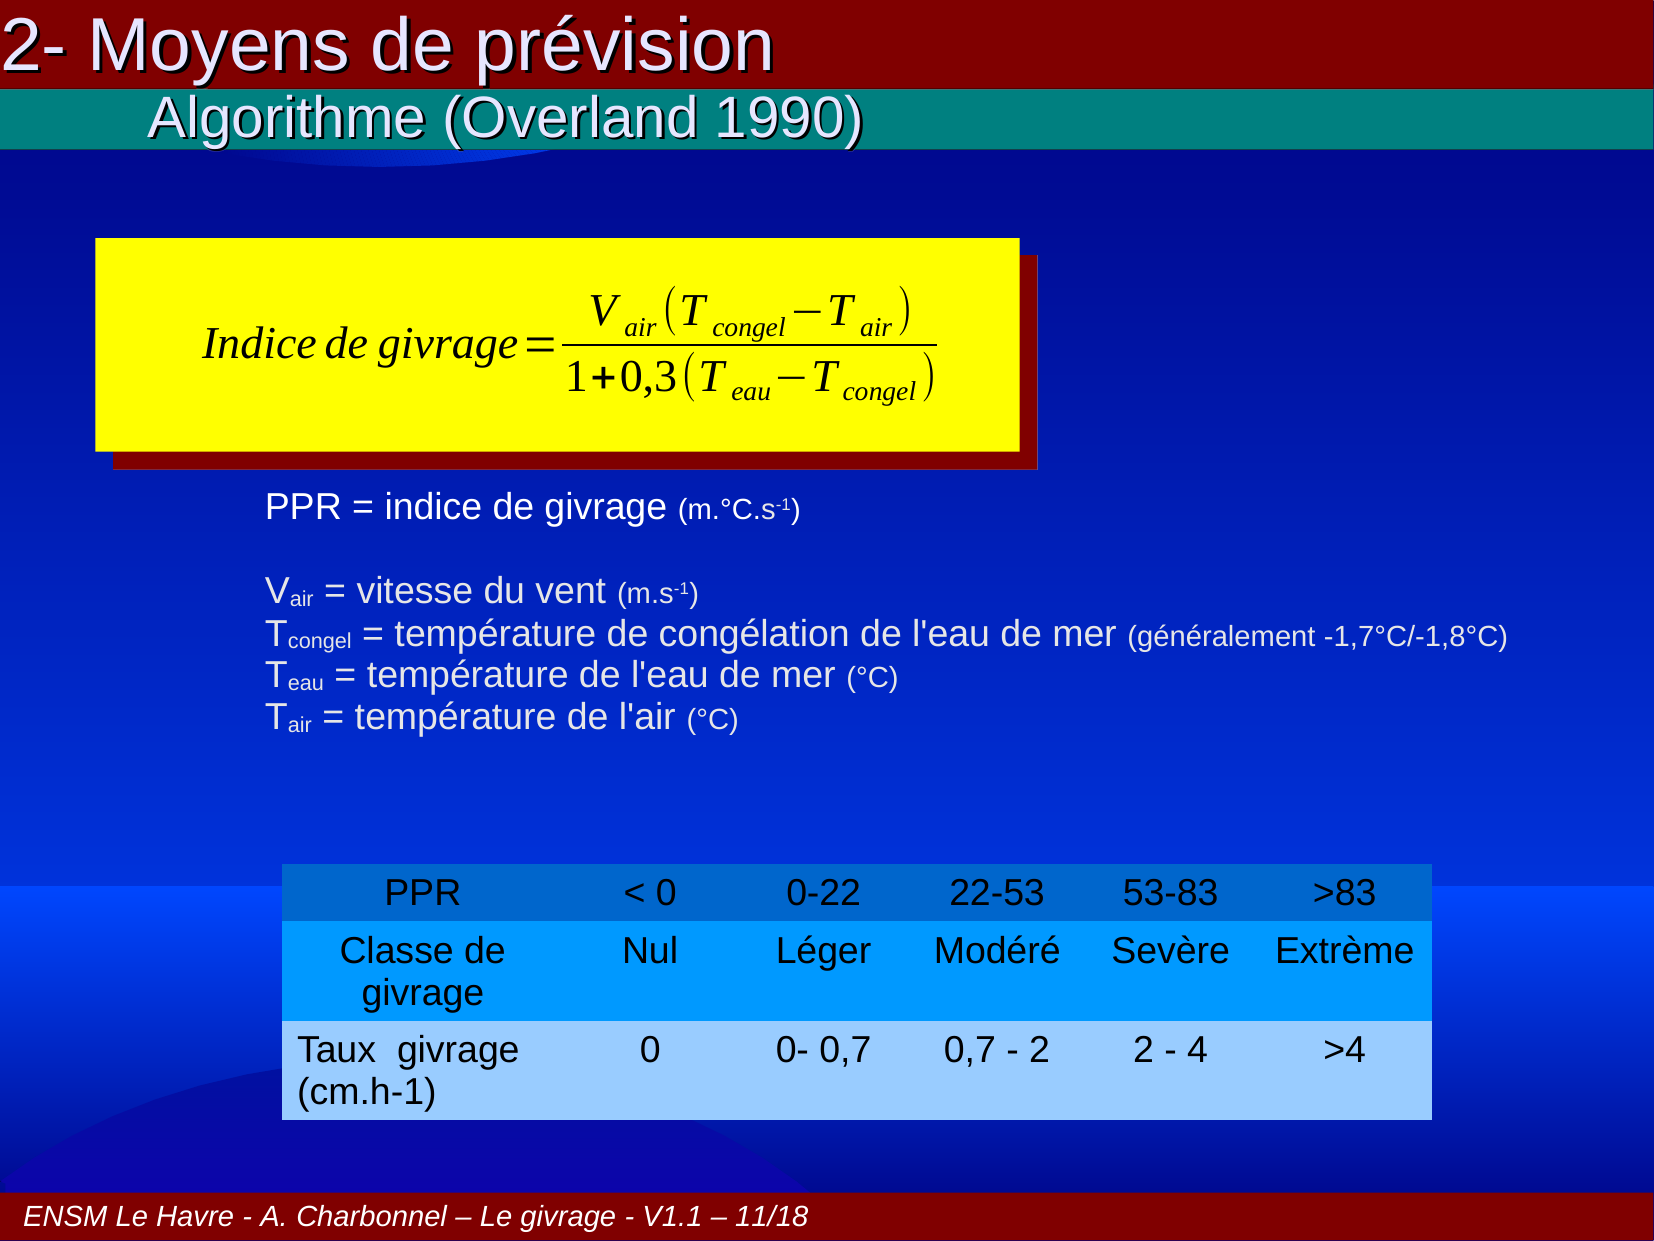

2- Moyens de prévision
# Algorithme (Overland 1990)
PPR = indice de givrage (m.°C.s-1)
Vair = vitesse du vent (m.s-1)
Tcongel = température de congélation de l'eau de mer (généralement -1,7°C/-1,8°C)
Teau = température de l'eau de mer (°C)
Tair = température de l'air (°C)
| PPR | < 0 | 0-22 | 22-53 | 53-83 | >83 |
| --- | --- | --- | --- | --- | --- |
| Classe de givrage | Nul | Léger | Modéré | Sevère | Extrème |
| Taux givrage (cm.h-1) | 0 | 0- 0,7 | 0,7 - 2 | 2 - 4 | >4 |
 ENSM Le Havre - A. Charbonnel – Le givrage - V1.1 – 11/18